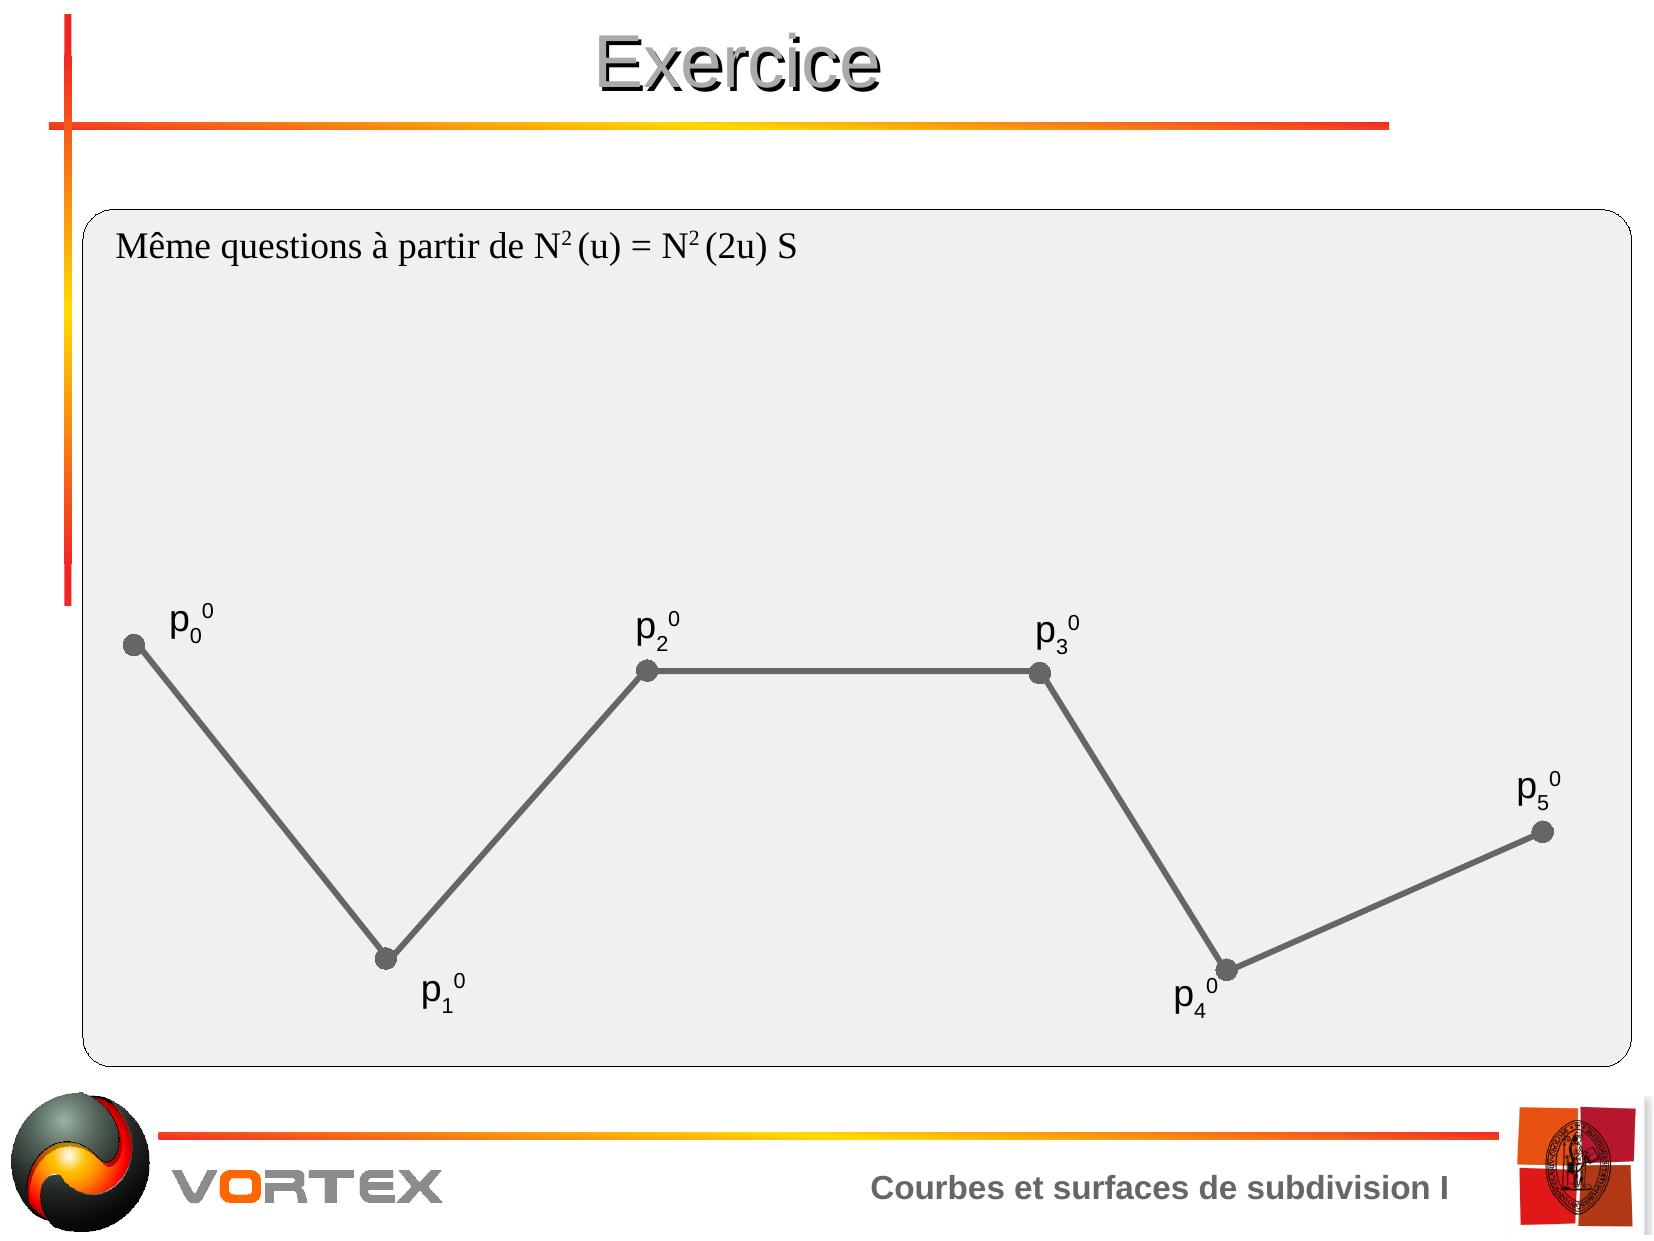

# Exercice
Même questions à partir de N2 (u) = N2 (2u) S
p00
p20
p30
p50
p10
p40